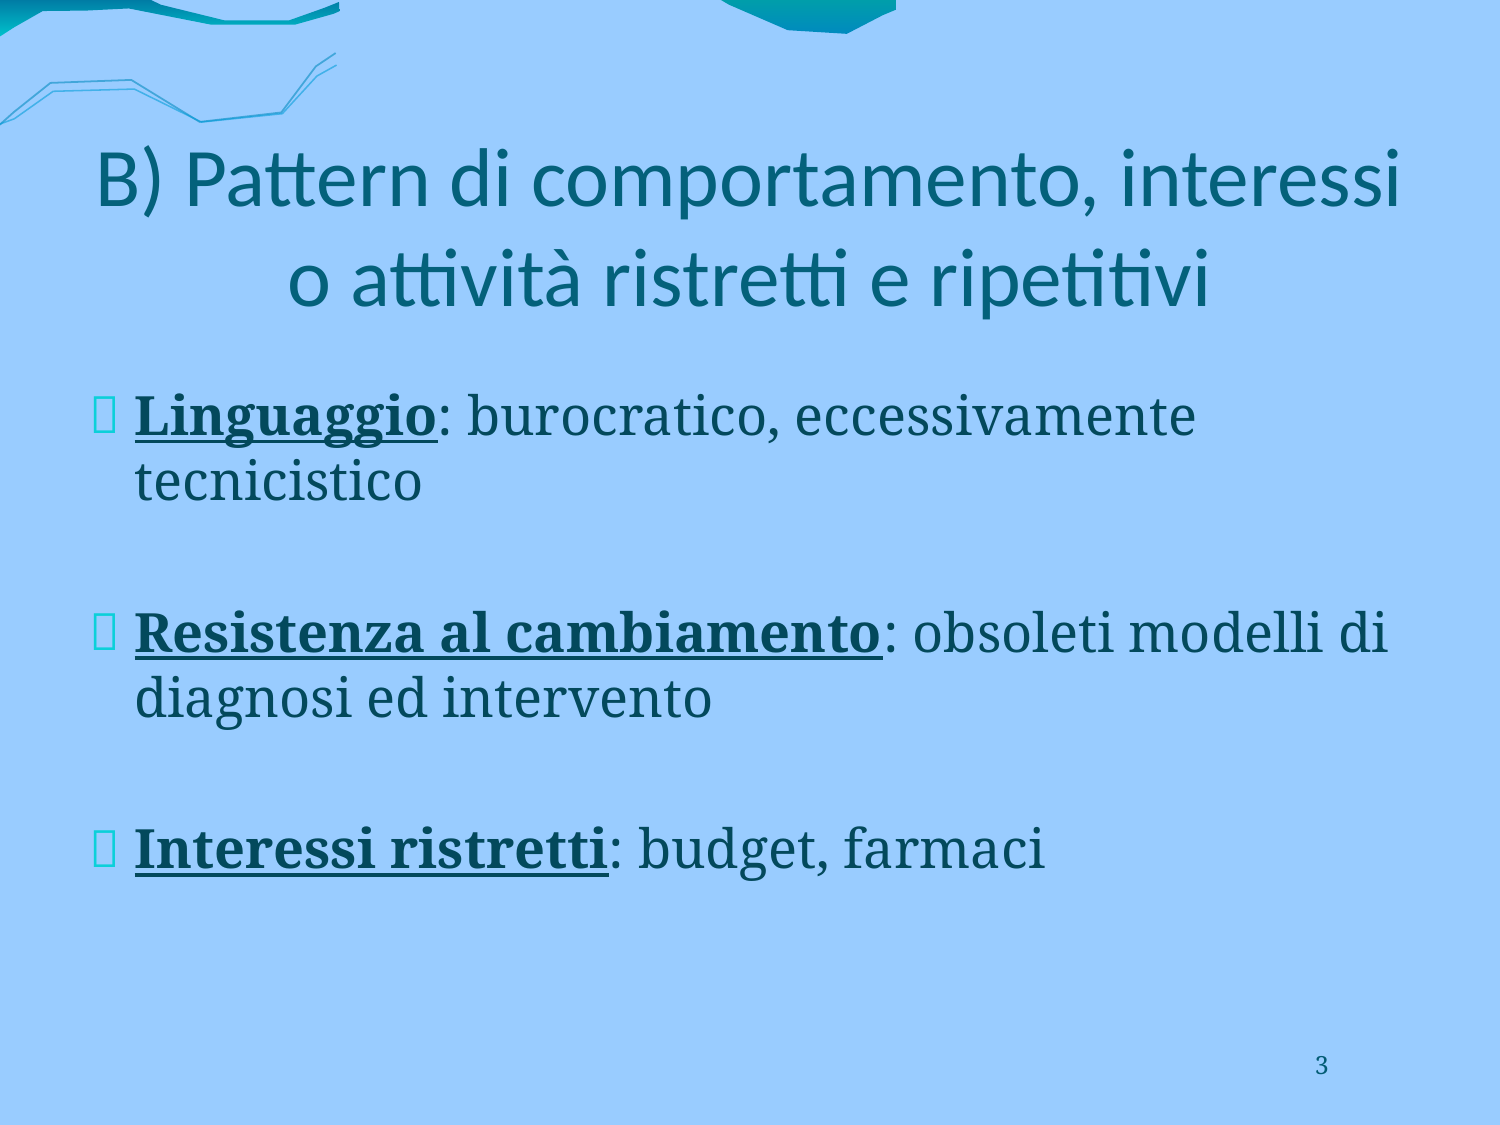

# B) Pattern di comportamento, interessi o attività ristretti e ripetitivi
Linguaggio: burocratico, eccessivamente tecnicistico
Resistenza al cambiamento: obsoleti modelli di diagnosi ed intervento
Interessi ristretti: budget, farmaci